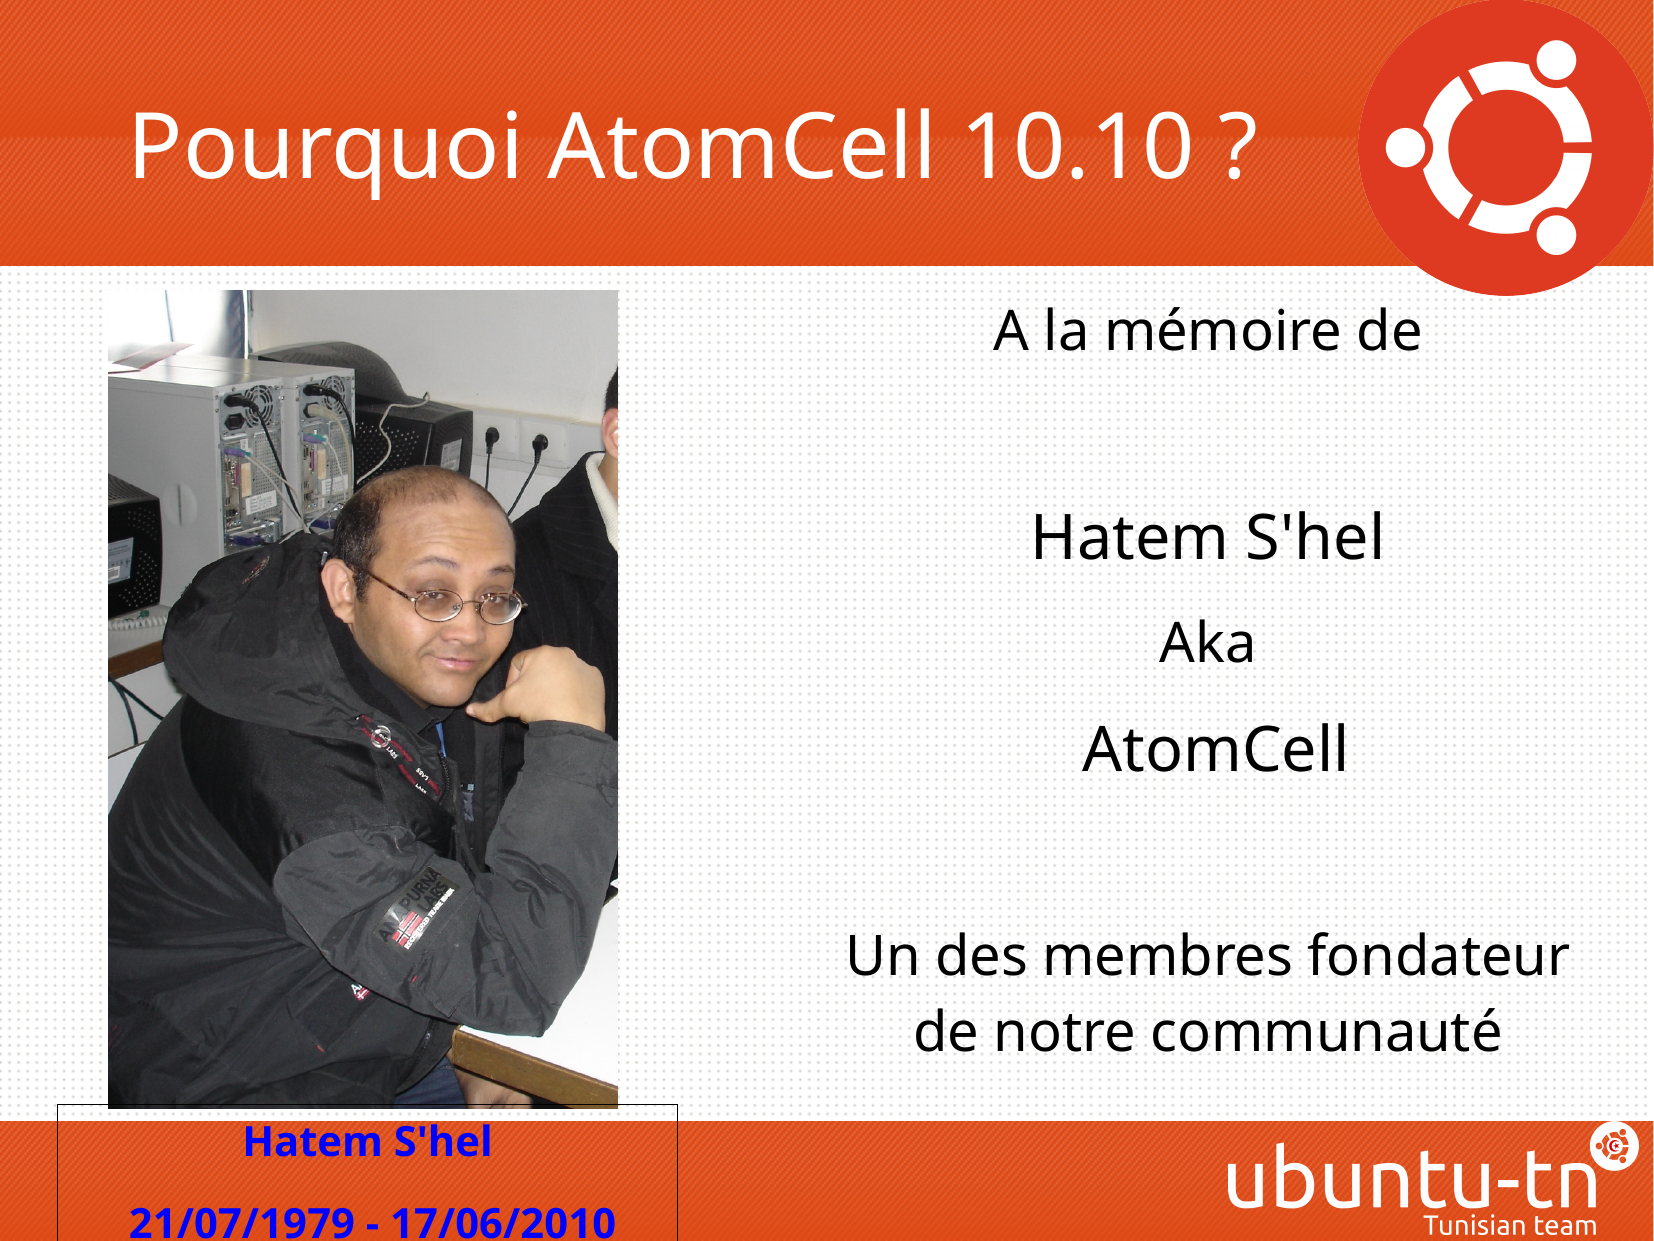

# Pourquoi AtomCell 10.10 ?
A la mémoire de
Hatem S'hel
Aka
 AtomCell
Un des membres fondateur de notre communauté
Hatem S'hel
 21/07/1979 - 17/06/2010